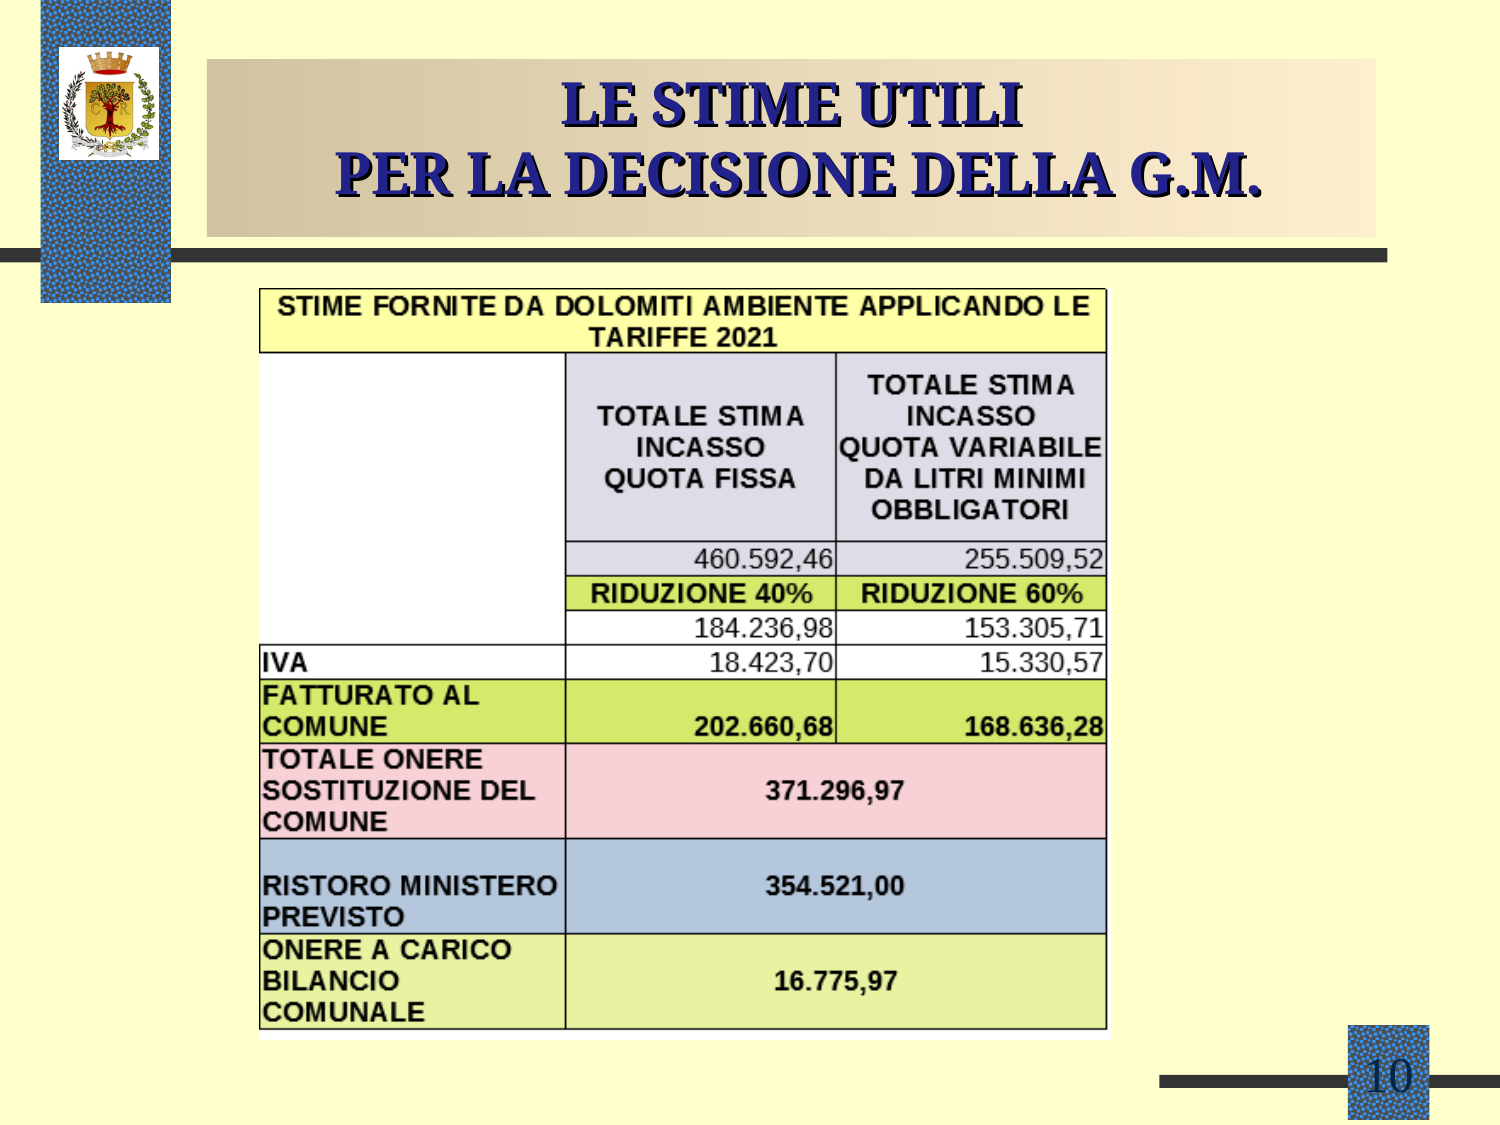

LE STIME UTILI
 PER LA DECISIONE DELLA G.M.
#